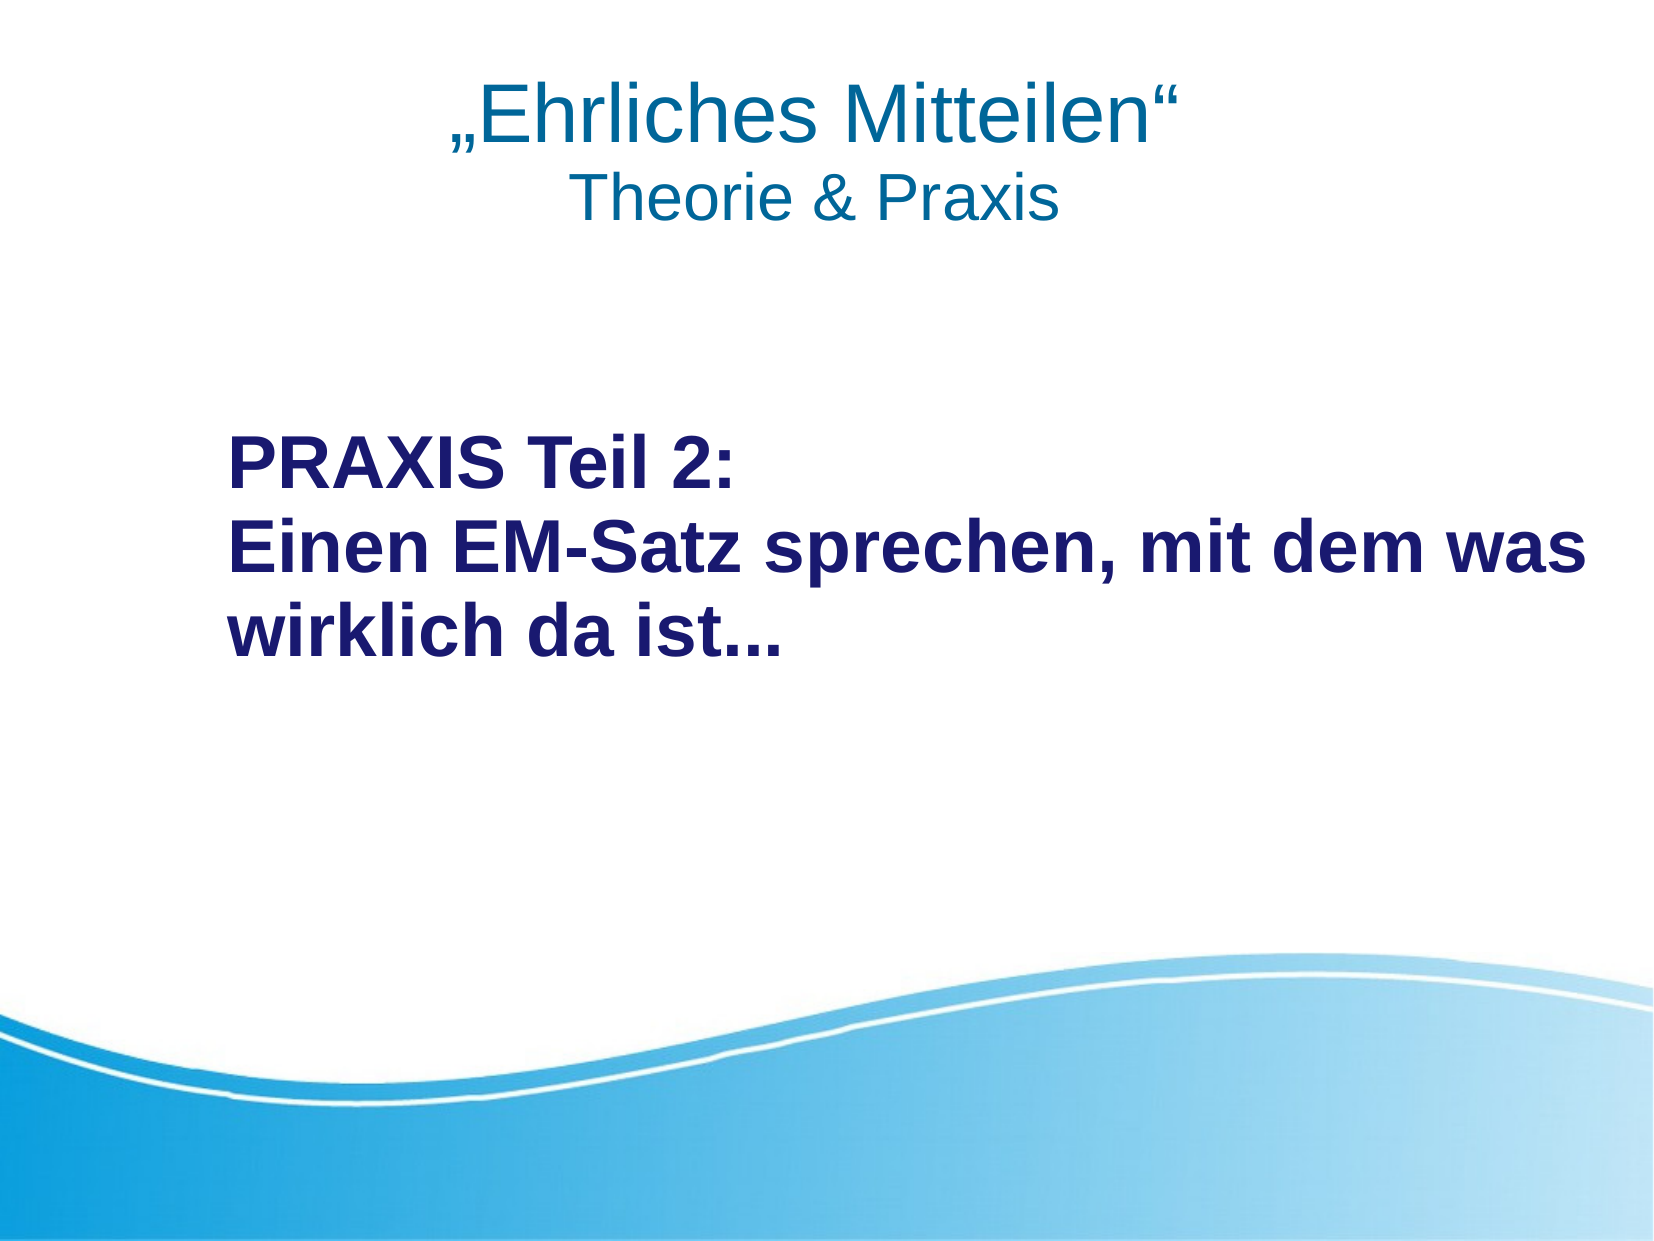

# „Ehrliches Mitteilen“ Theorie & Praxis
PRAXIS Teil 2:
Einen EM-Satz sprechen, mit dem was wirklich da ist...